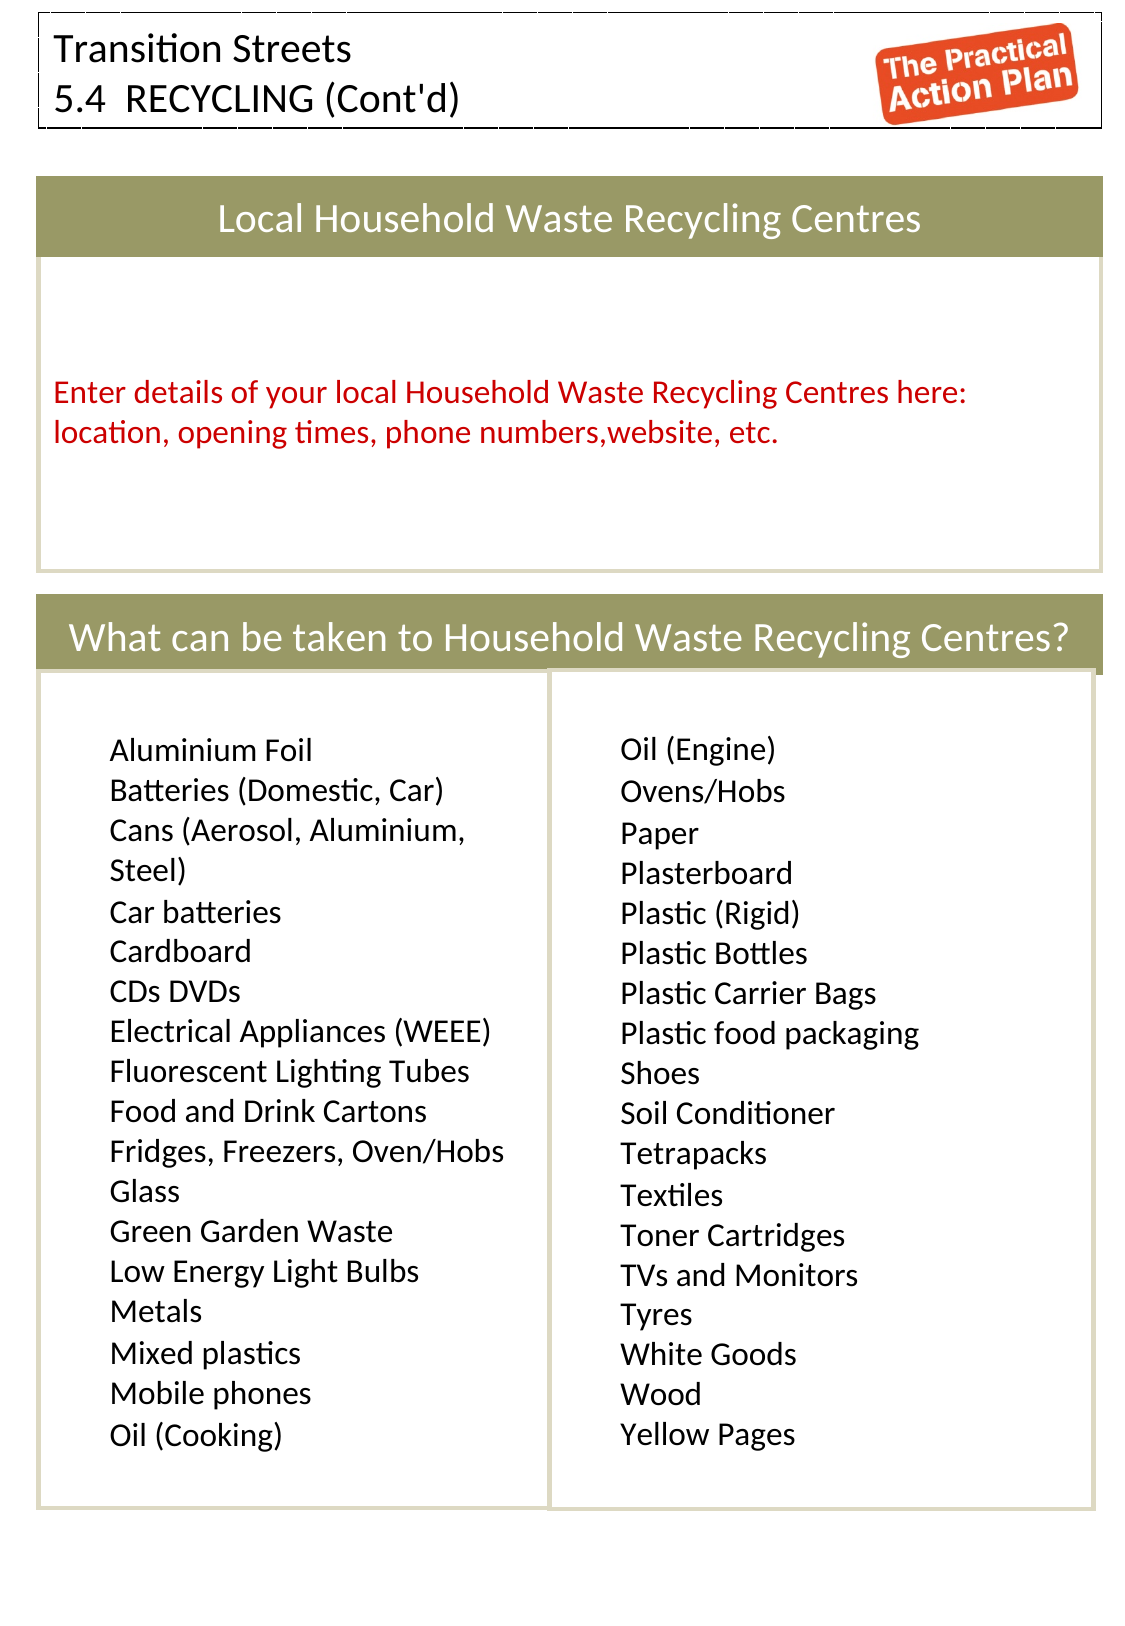

Transition Streets
5.4 RECYCLING (Cont'd)
Local Household Waste Recycling Centres
Enter details of your local Household Waste Recycling Centres here: location, opening times, phone numbers,website, etc.
What can be taken to Household Waste Recycling Centres?
	Oil (Engine)
	Ovens/Hobs
	Paper 
Plasterboard 
Plastic (Rigid) 
Plastic Bottles 
Plastic Carrier Bags 
Plastic food packaging 
Shoes 
Soil Conditioner 
Tetrapacks
	Textiles 
Toner Cartridges 
TVs and Monitors 
Tyres 
White Goods 
Wood 
Yellow Pages
	Aluminium Foil 
Batteries (Domestic, Car) 
Cans (Aerosol, Aluminium, Steel)
	Car batteries
Cardboard 
CDs DVDs 
Electrical Appliances (WEEE) 
Fluorescent Lighting Tubes 
Food and Drink Cartons 
Fridges, Freezers, Oven/Hobs 
Glass 
Green Garden Waste 
Low Energy Light Bulbs 
Metals
	Mixed plastics
Mobile phones
	Oil (Cooking)